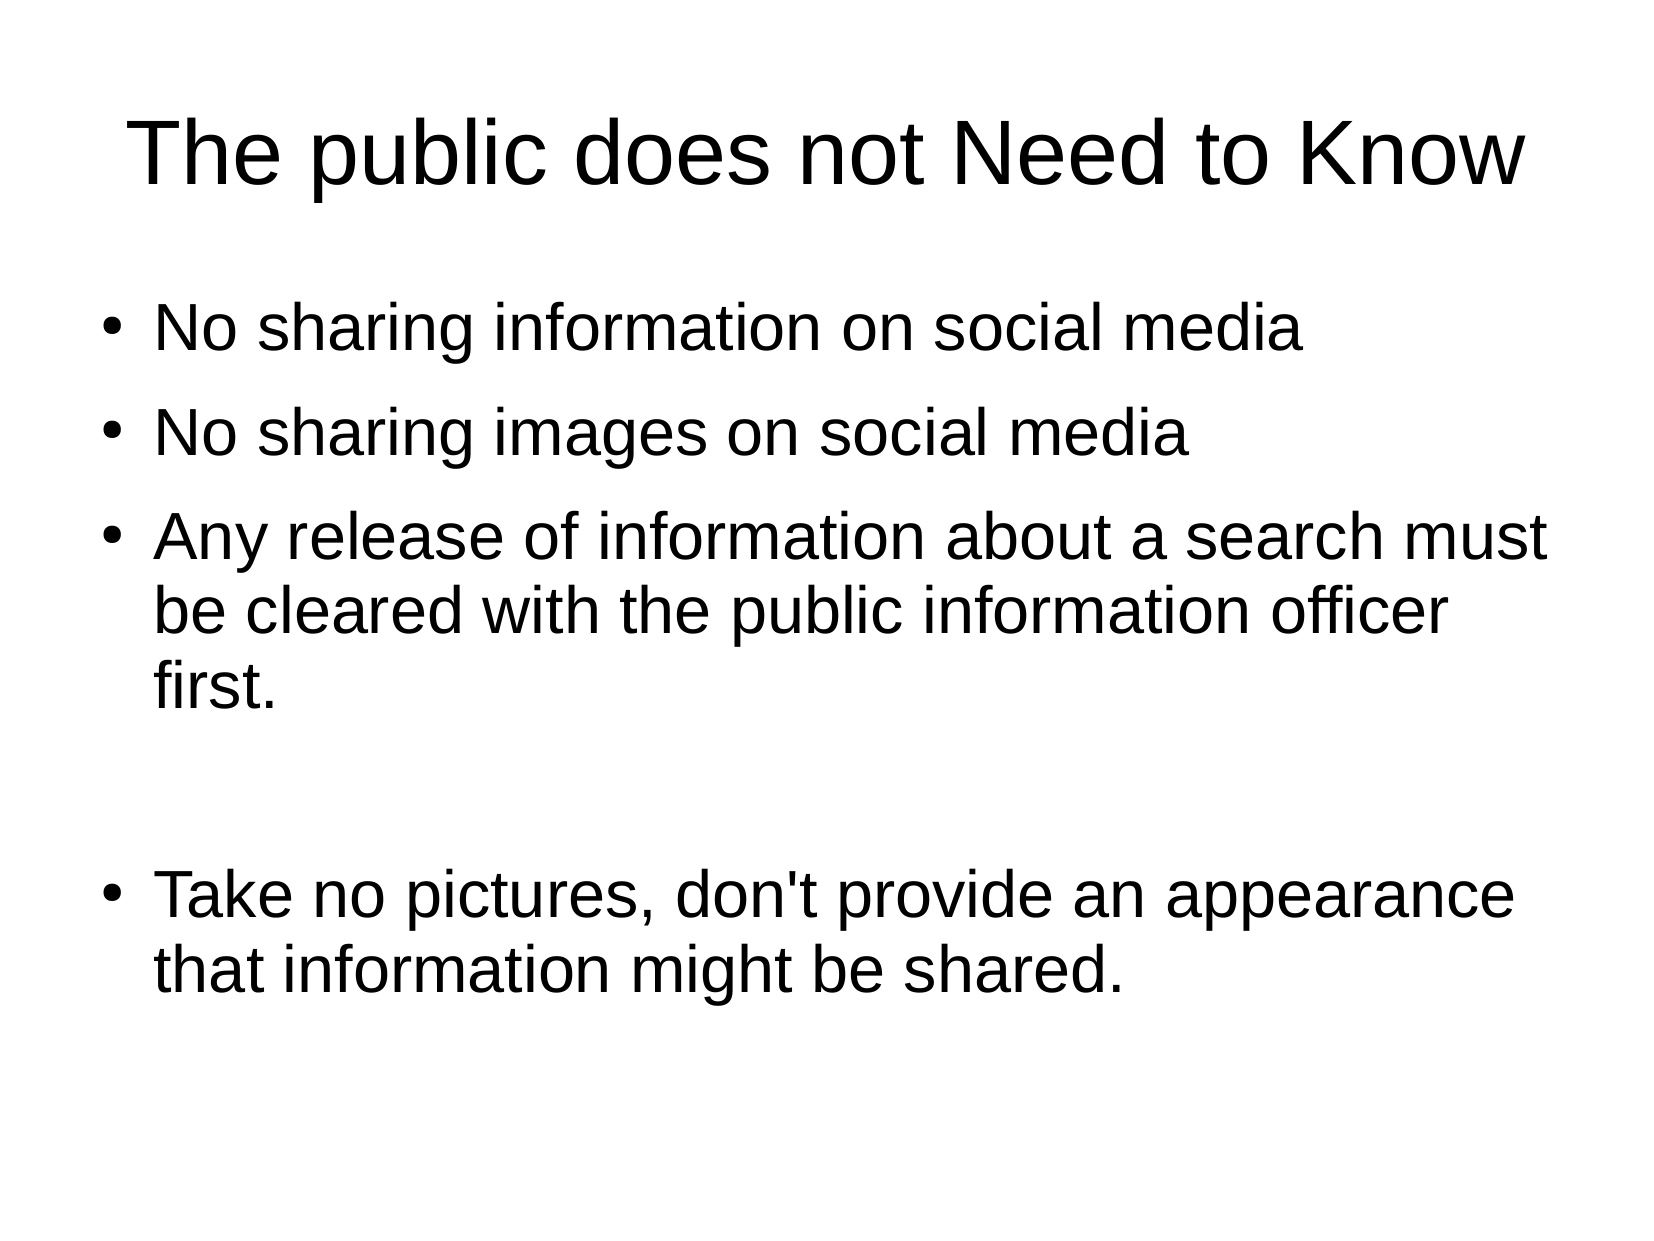

# The public does not Need to Know
No sharing information on social media
No sharing images on social media
Any release of information about a search must be cleared with the public information officer first.
Take no pictures, don't provide an appearance that information might be shared.